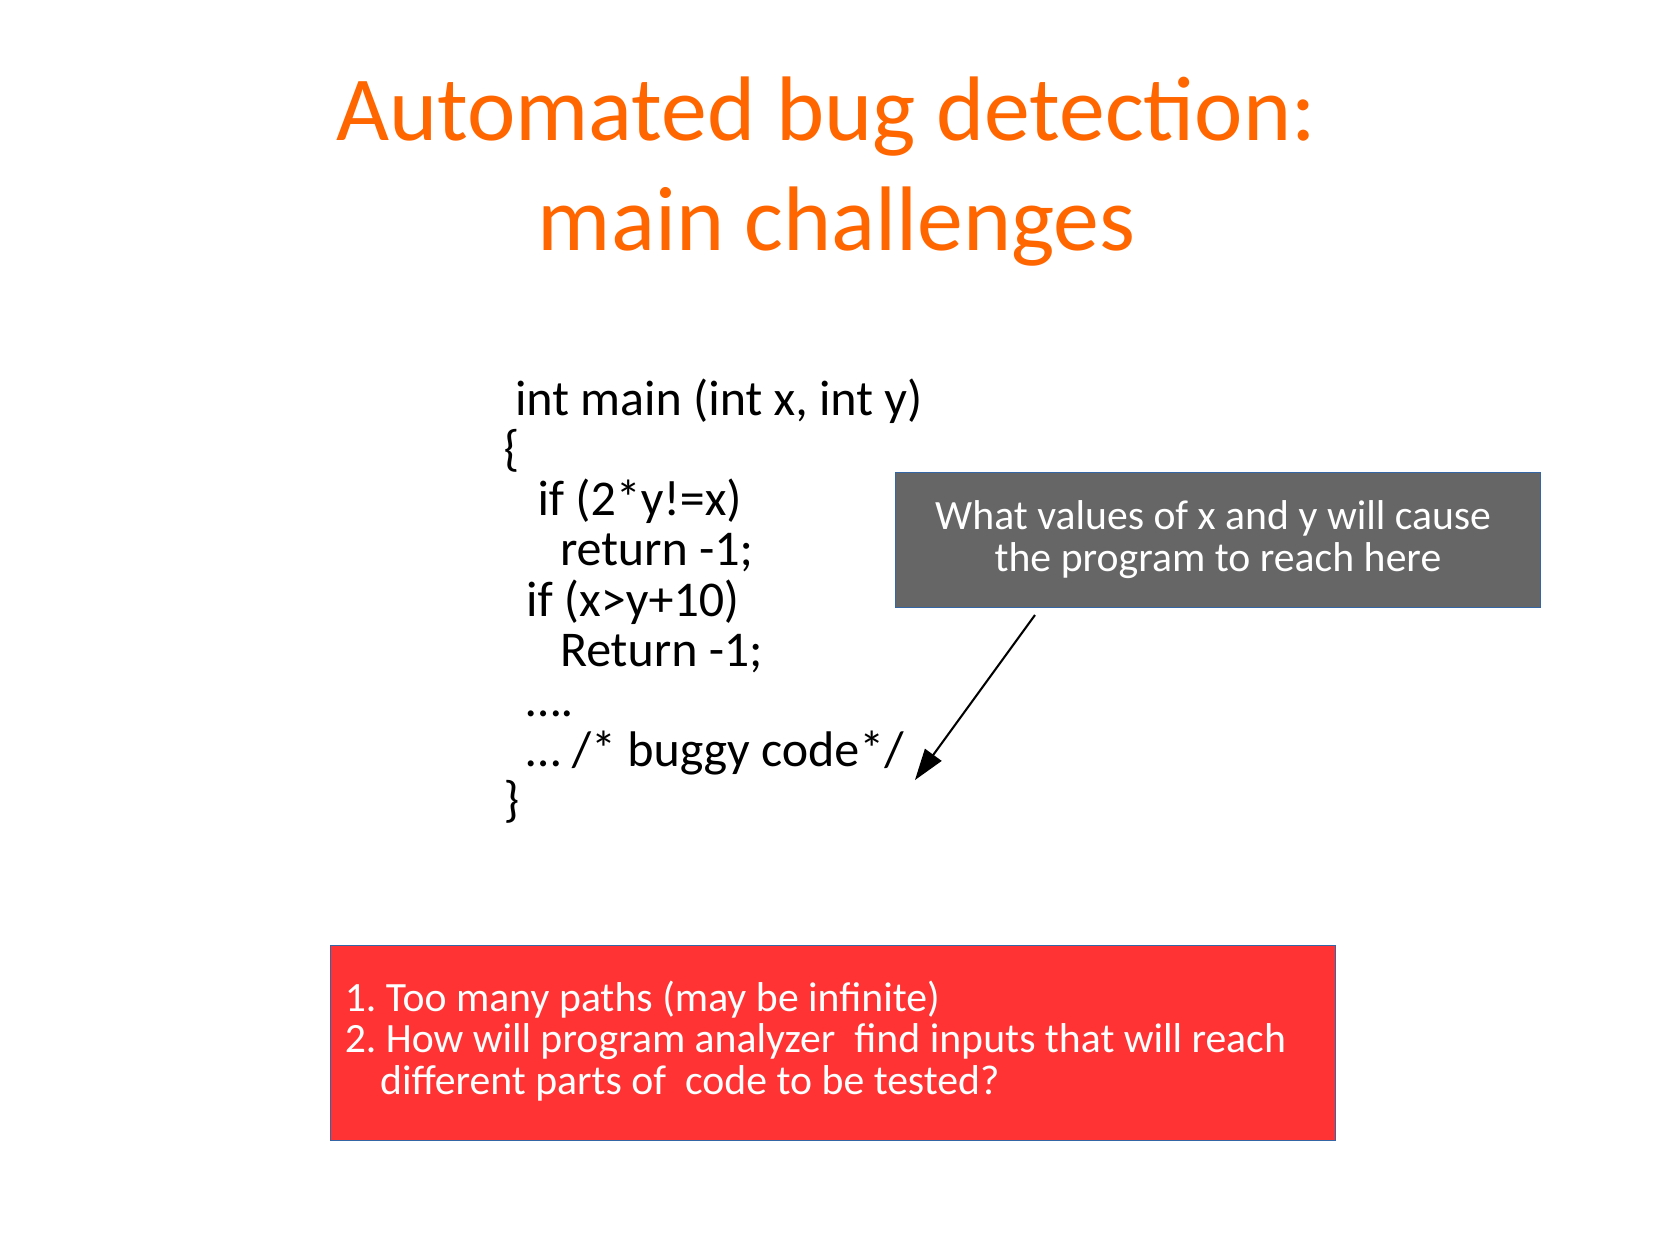

Automated bug detection:
 main challenges
# int main (int x, int y)
{
 if (2*y!=x)
 return -1;
 if (x>y+10)
 Return -1;
 ….
 … /* buggy code*/
}
What values of x and y will cause
the program to reach here
1. Too many paths (may be infinite)
2. How will program analyzer find inputs that will reach
different parts of code to be tested?